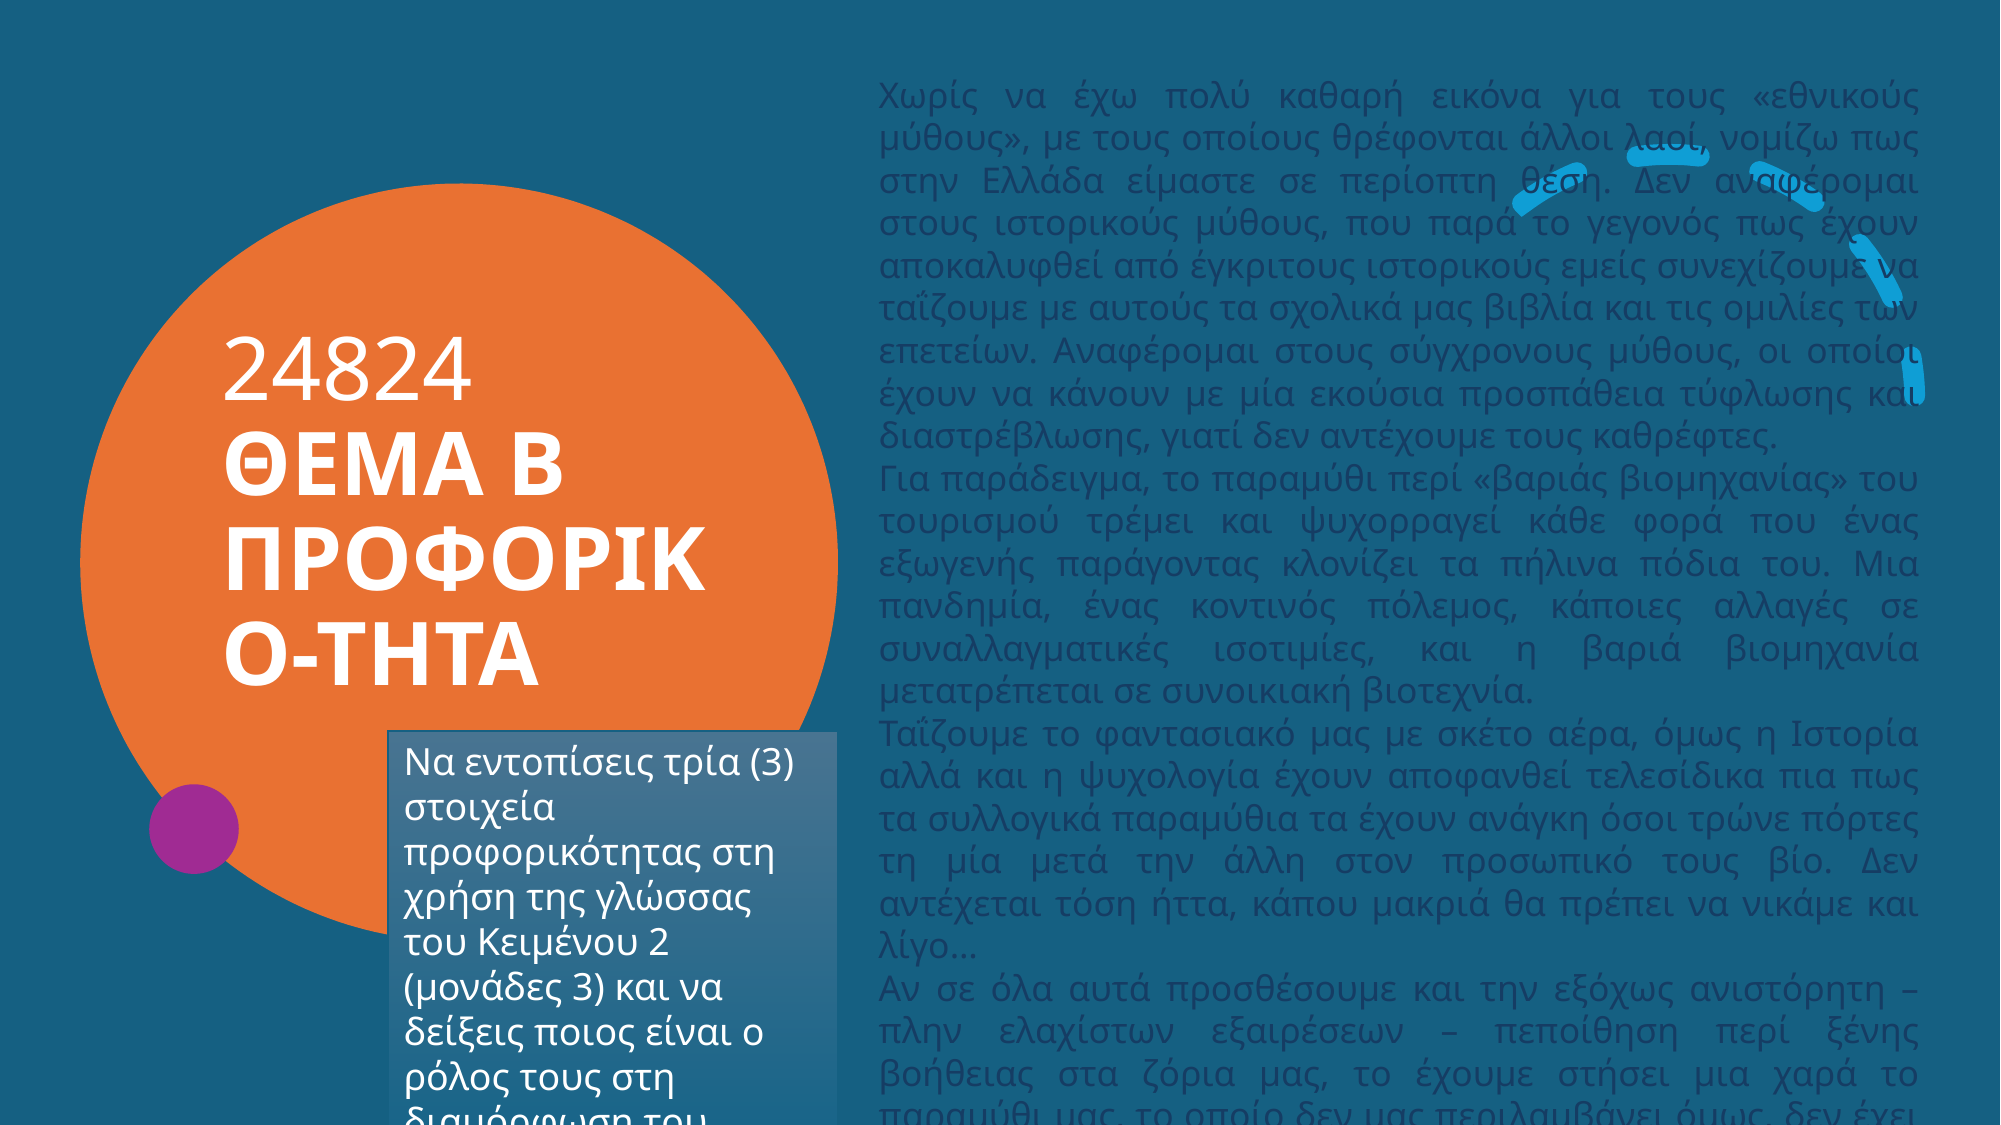

Χωρίς να έχω πολύ καθαρή εικόνα για τους «εθνικούς μύθους», με τους οποίους θρέφονται άλλοι λαοί, νομίζω πως στην Ελλάδα είμαστε σε περίοπτη θέση. Δεν αναφέρομαι στους ιστορικούς μύθους, που παρά το γεγονός πως έχουν αποκαλυφθεί από έγκριτους ιστορικούς εμείς συνεχίζουμε να ταΐζουμε με αυτούς τα σχολικά μας βιβλία και τις ομιλίες των επετείων. Αναφέρομαι στους σύγχρονους μύθους, οι οποίοι έχουν να κάνουν με μία εκούσια προσπάθεια τύφλωσης και διαστρέβλωσης, γιατί δεν αντέχουμε τους καθρέφτες.
Για παράδειγμα, το παραμύθι περί «βαριάς βιομηχανίας» του τουρισμού τρέμει και ψυχορραγεί κάθε φορά που ένας εξωγενής παράγοντας κλονίζει τα πήλινα πόδια του. Μια πανδημία, ένας κοντινός πόλεμος, κάποιες αλλαγές σε συναλλαγματικές ισοτιμίες, και η βαριά βιομηχανία μετατρέπεται σε συνοικιακή βιοτεχνία.
Ταΐζουμε το φαντασιακό μας με σκέτο αέρα, όμως η Ιστορία αλλά και η ψυχολογία έχουν αποφανθεί τελεσίδικα πια πως τα συλλογικά παραμύθια τα έχουν ανάγκη όσοι τρώνε πόρτες τη μία μετά την άλλη στον προσωπικό τους βίο. Δεν αντέχεται τόση ήττα, κάπου μακριά θα πρέπει να νικάμε και λίγο…
Αν σε όλα αυτά προσθέσουμε και την εξόχως ανιστόρητη – πλην ελαχίστων εξαιρέσεων – πεποίθηση περί ξένης βοήθειας στα ζόρια μας, το έχουμε στήσει μια χαρά το παραμύθι μας, το οποίο δεν μας περιλαμβάνει όμως, δεν έχει απαιτήσεις από εμάς, όλες οι λύσεις έρχονται από αλλού.
# 24824 ΘΕΜΑ Β ΠΡΟΦΟΡΙΚΟ-ΤΗΤΑ
Να εντοπίσεις τρία (3) στοιχεία προφορικότητας στη χρήση της γλώσσας του Κειμένου 2 (μονάδες 3) και να δείξεις ποιος είναι ο ρόλος τους στη διαμόρφωση του ύφους του λόγου